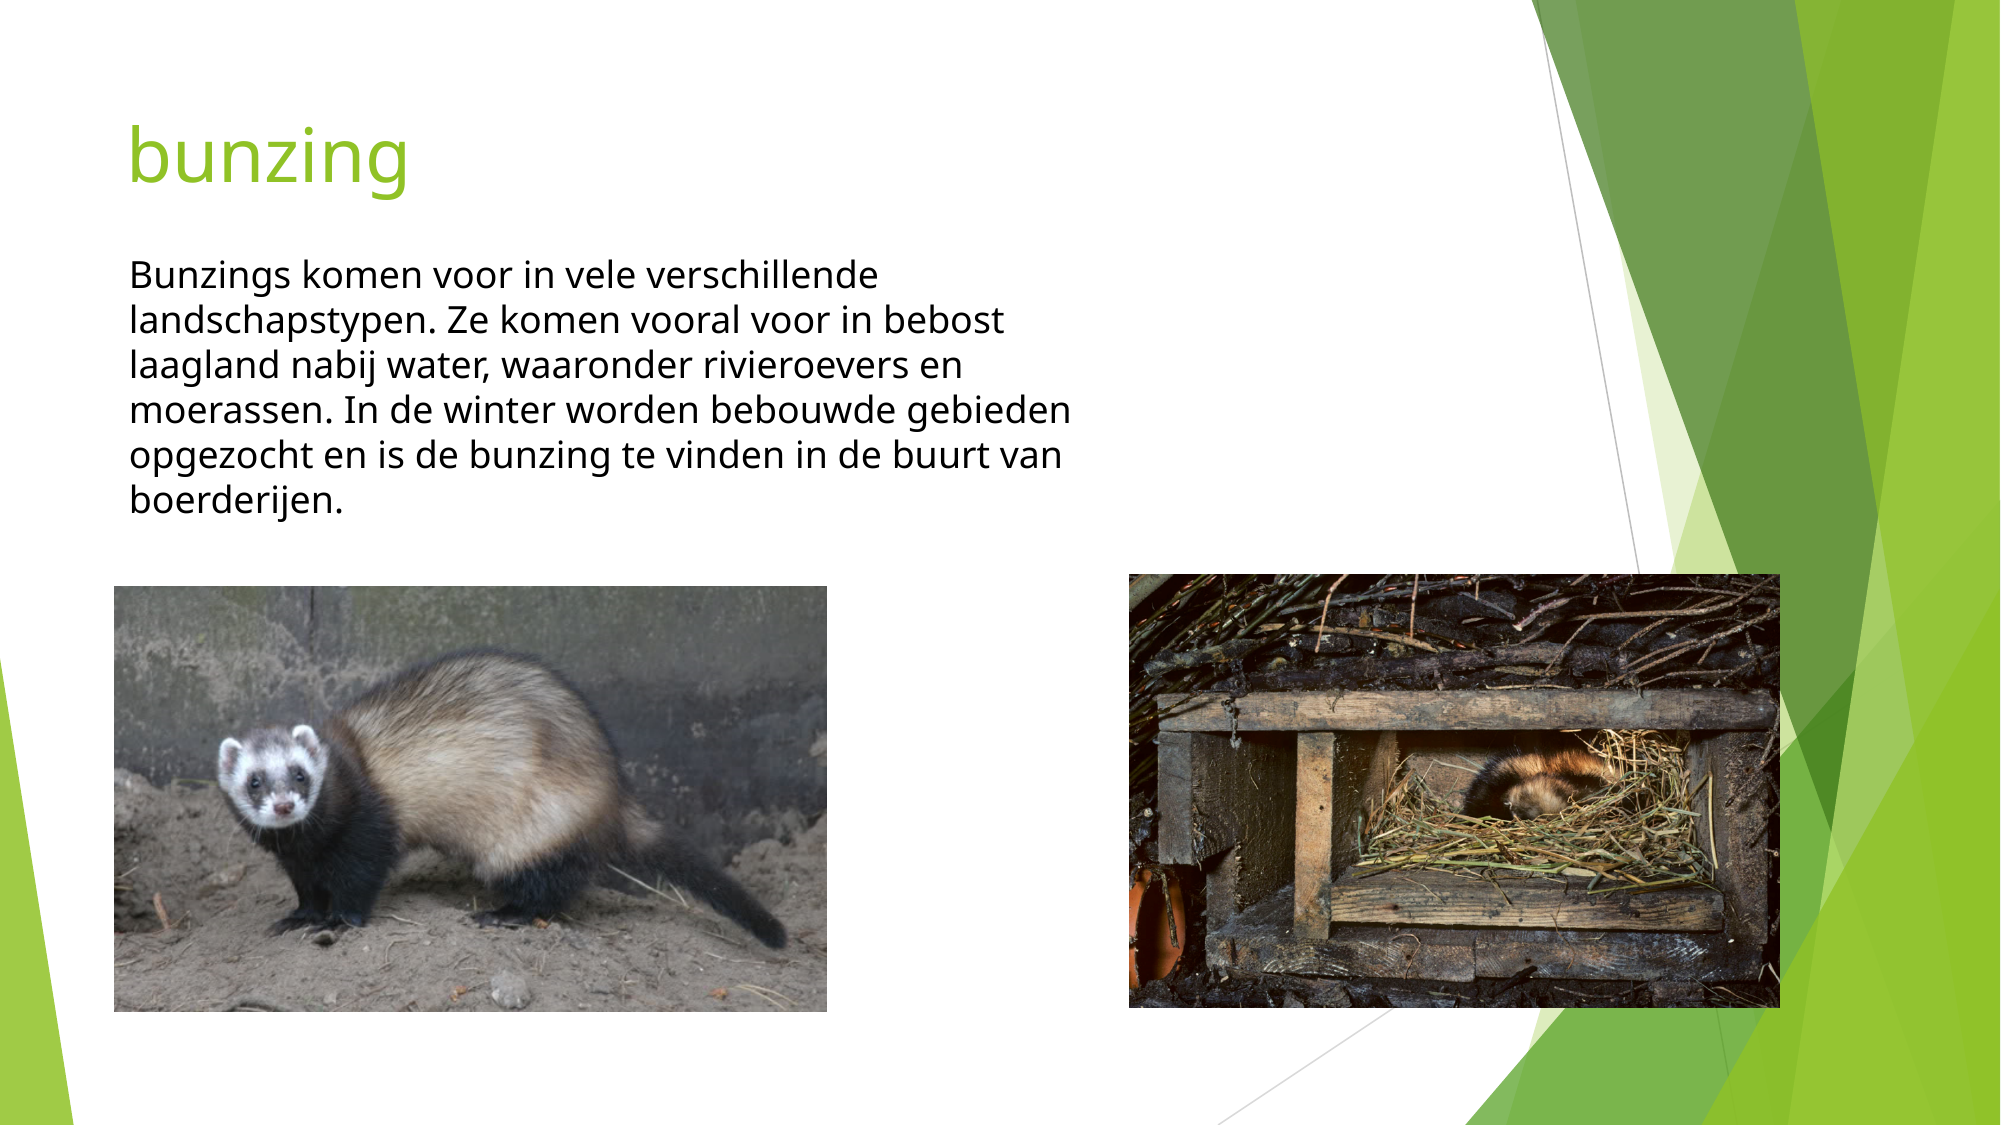

# bunzing
Bunzings komen voor in vele verschillende landschapstypen. Ze komen vooral voor in bebost laagland nabij water, waaronder rivieroevers en moerassen. In de winter worden bebouwde gebieden opgezocht en is de bunzing te vinden in de buurt van boerderijen.